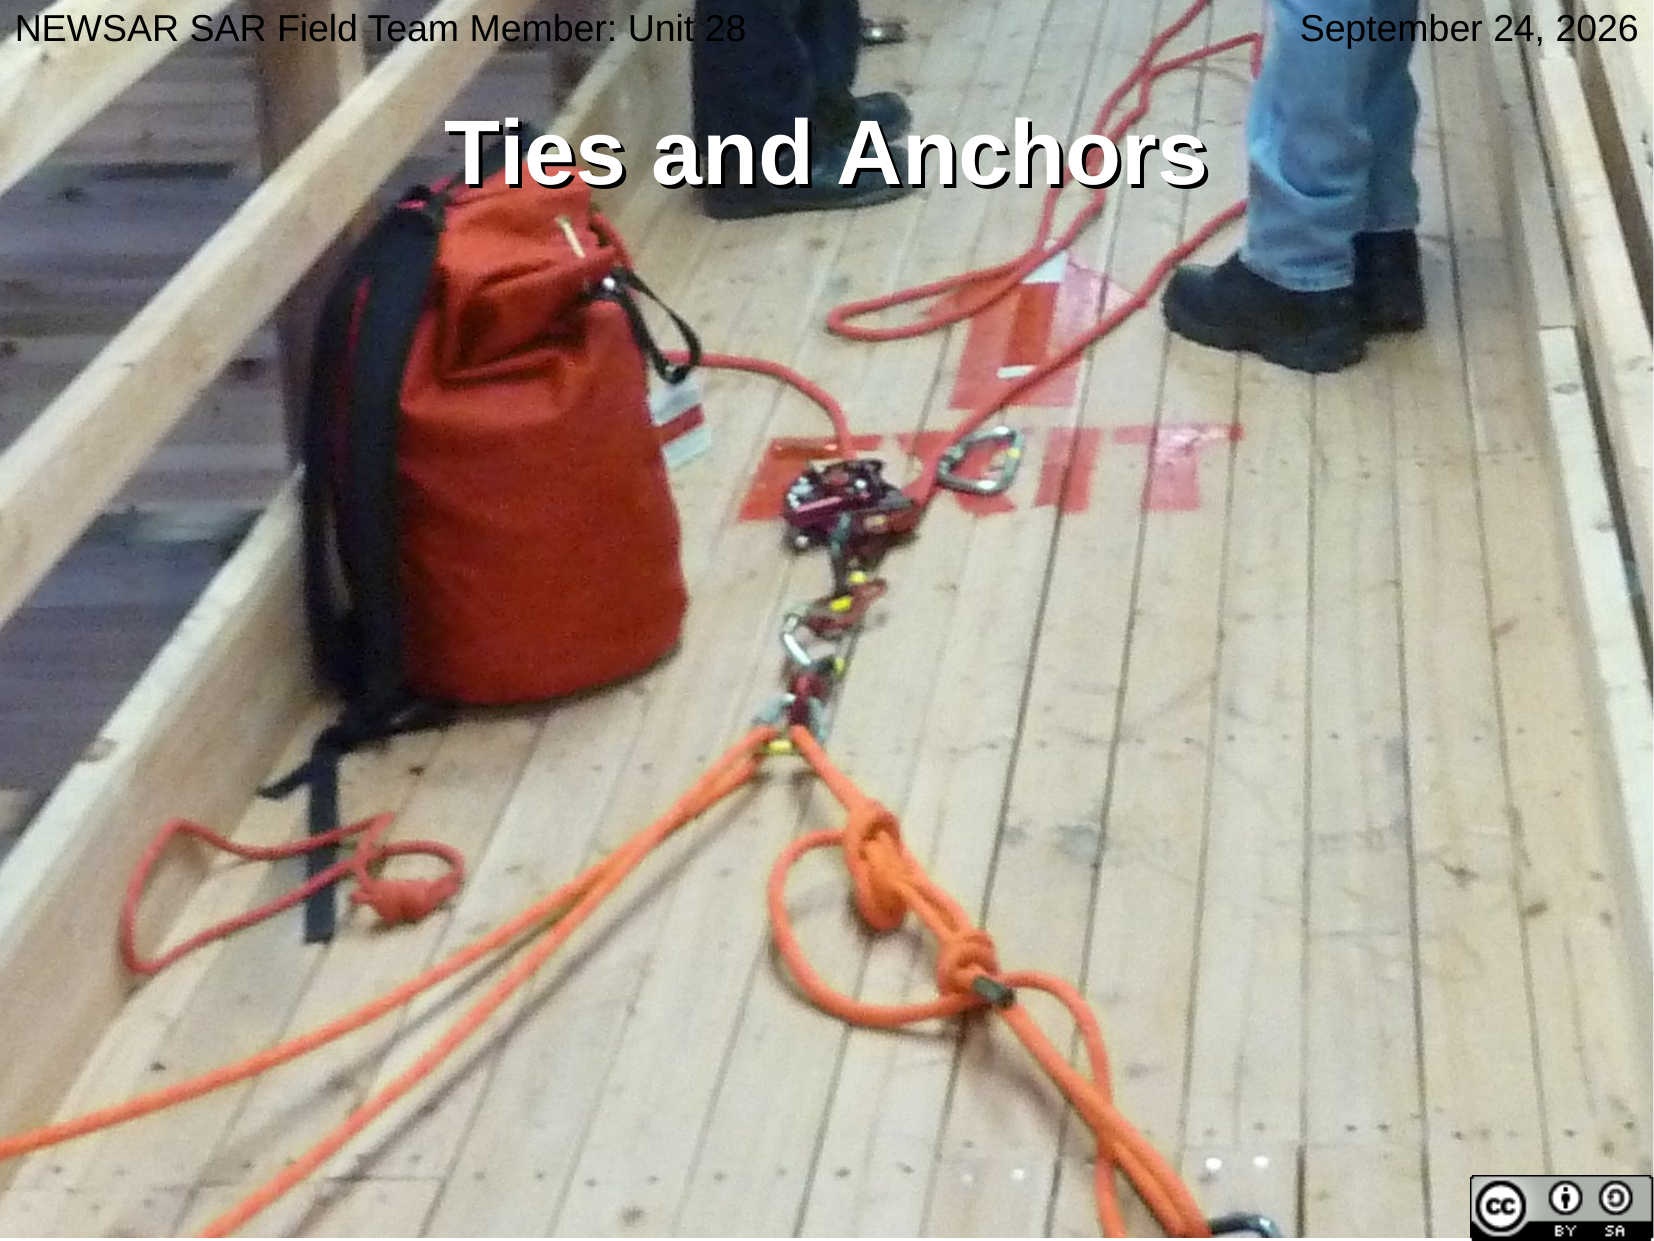

NEWSAR SAR Field Team Member: Unit 28
# Ties and Anchors